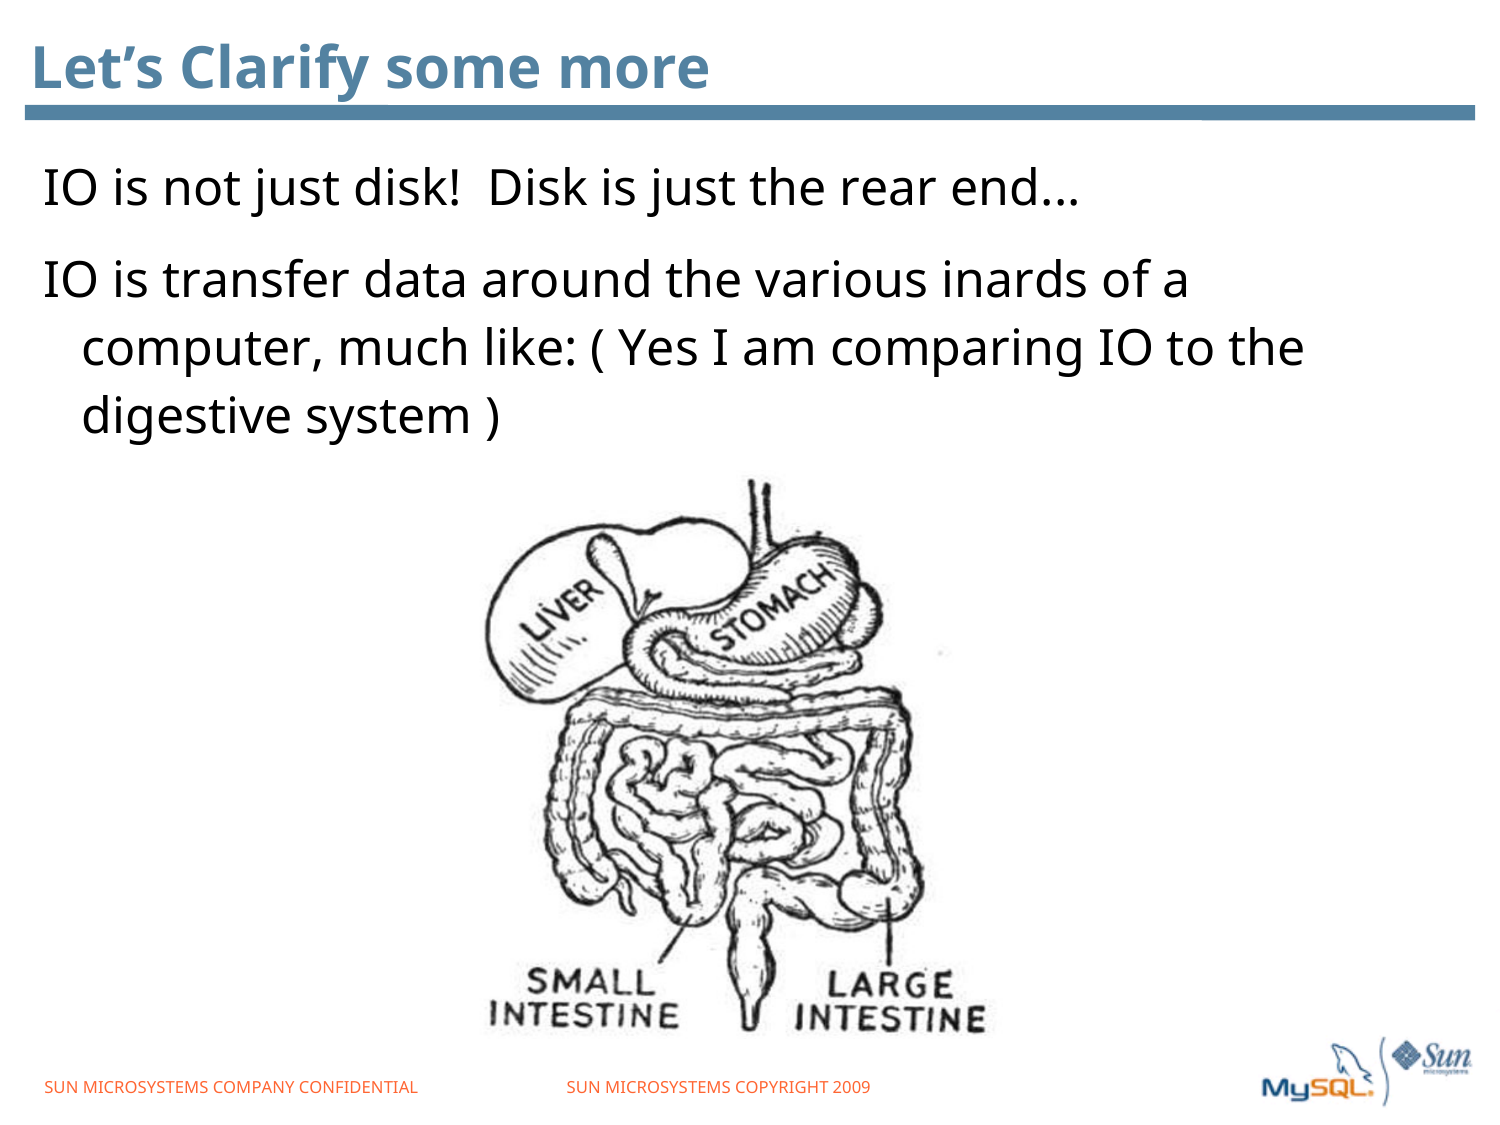

# Let’s Clarify some more
IO is not just disk! Disk is just the rear end...
IO is transfer data around the various inards of a computer, much like: ( Yes I am comparing IO to the digestive system )‏